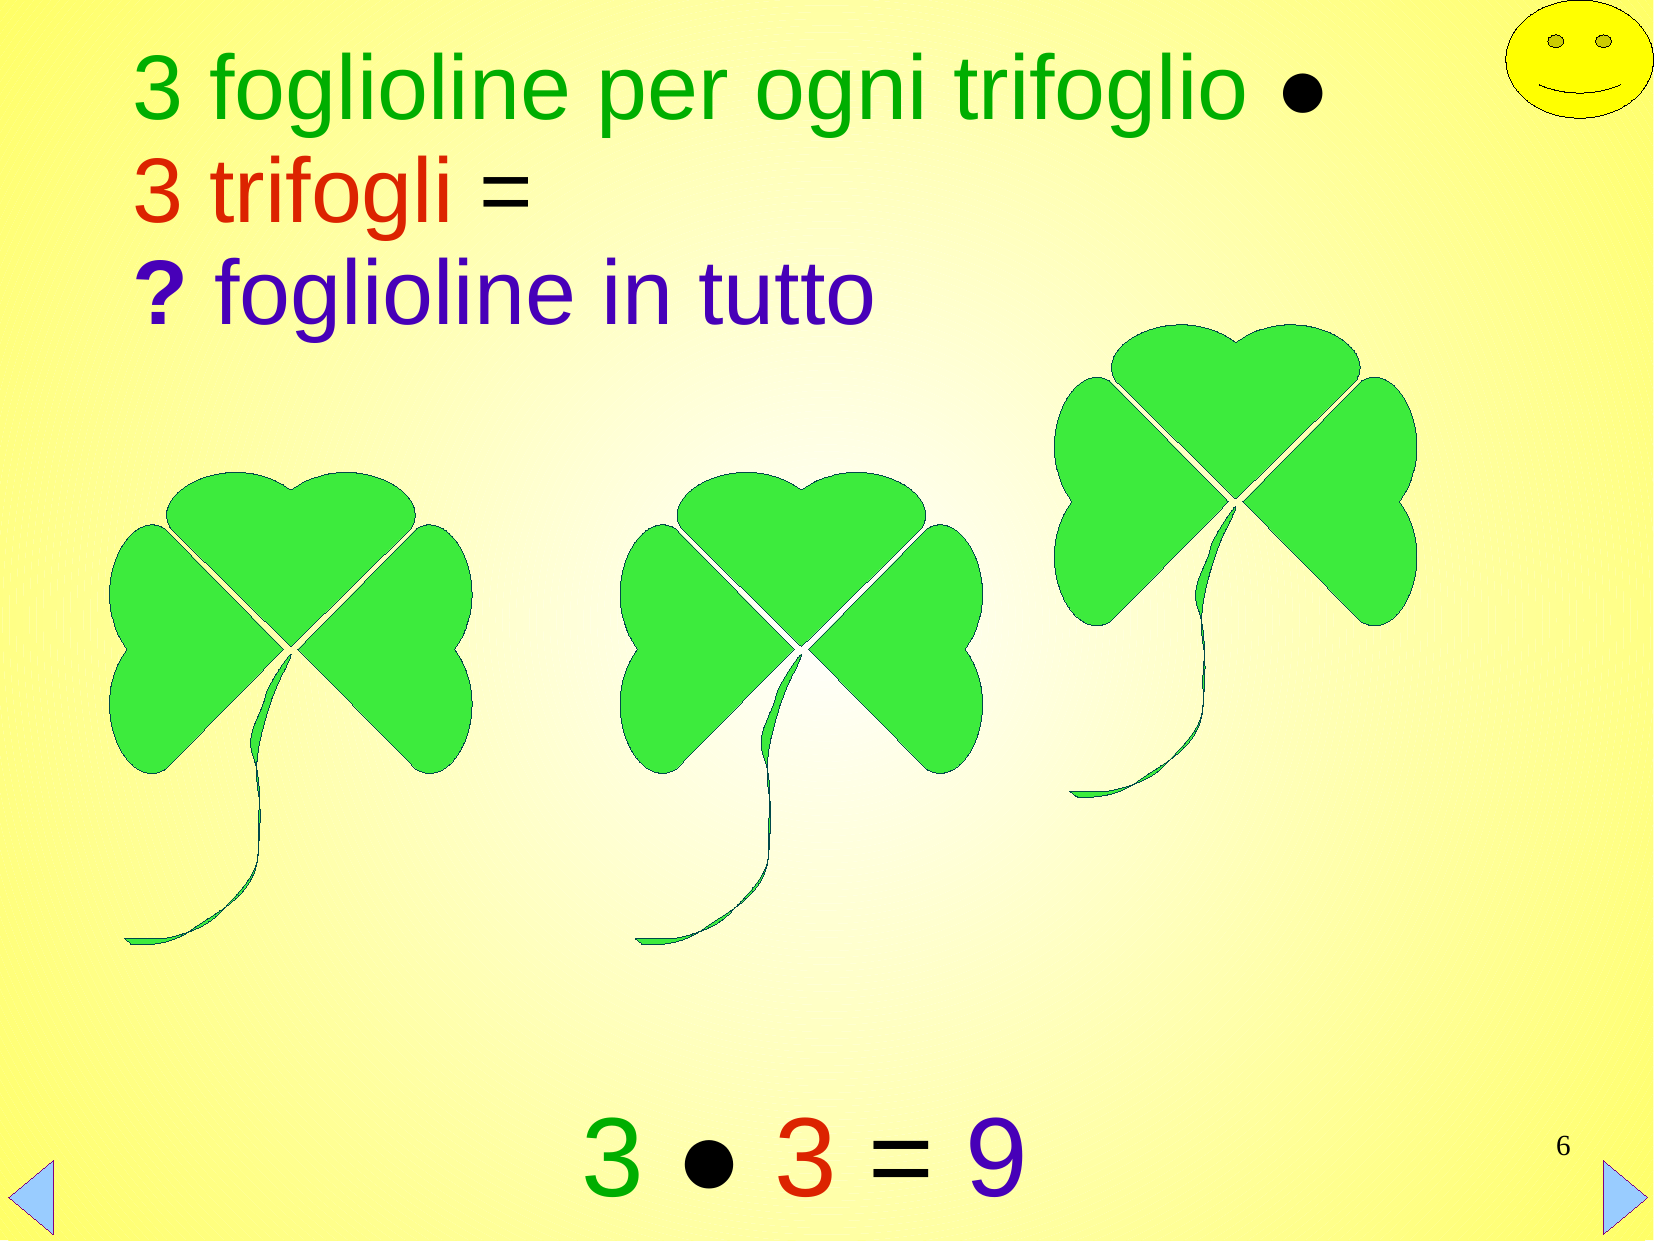

3 foglioline per ogni trifoglio ●
3 trifogli =
? foglioline in tutto
3 ● 3 = 9
6